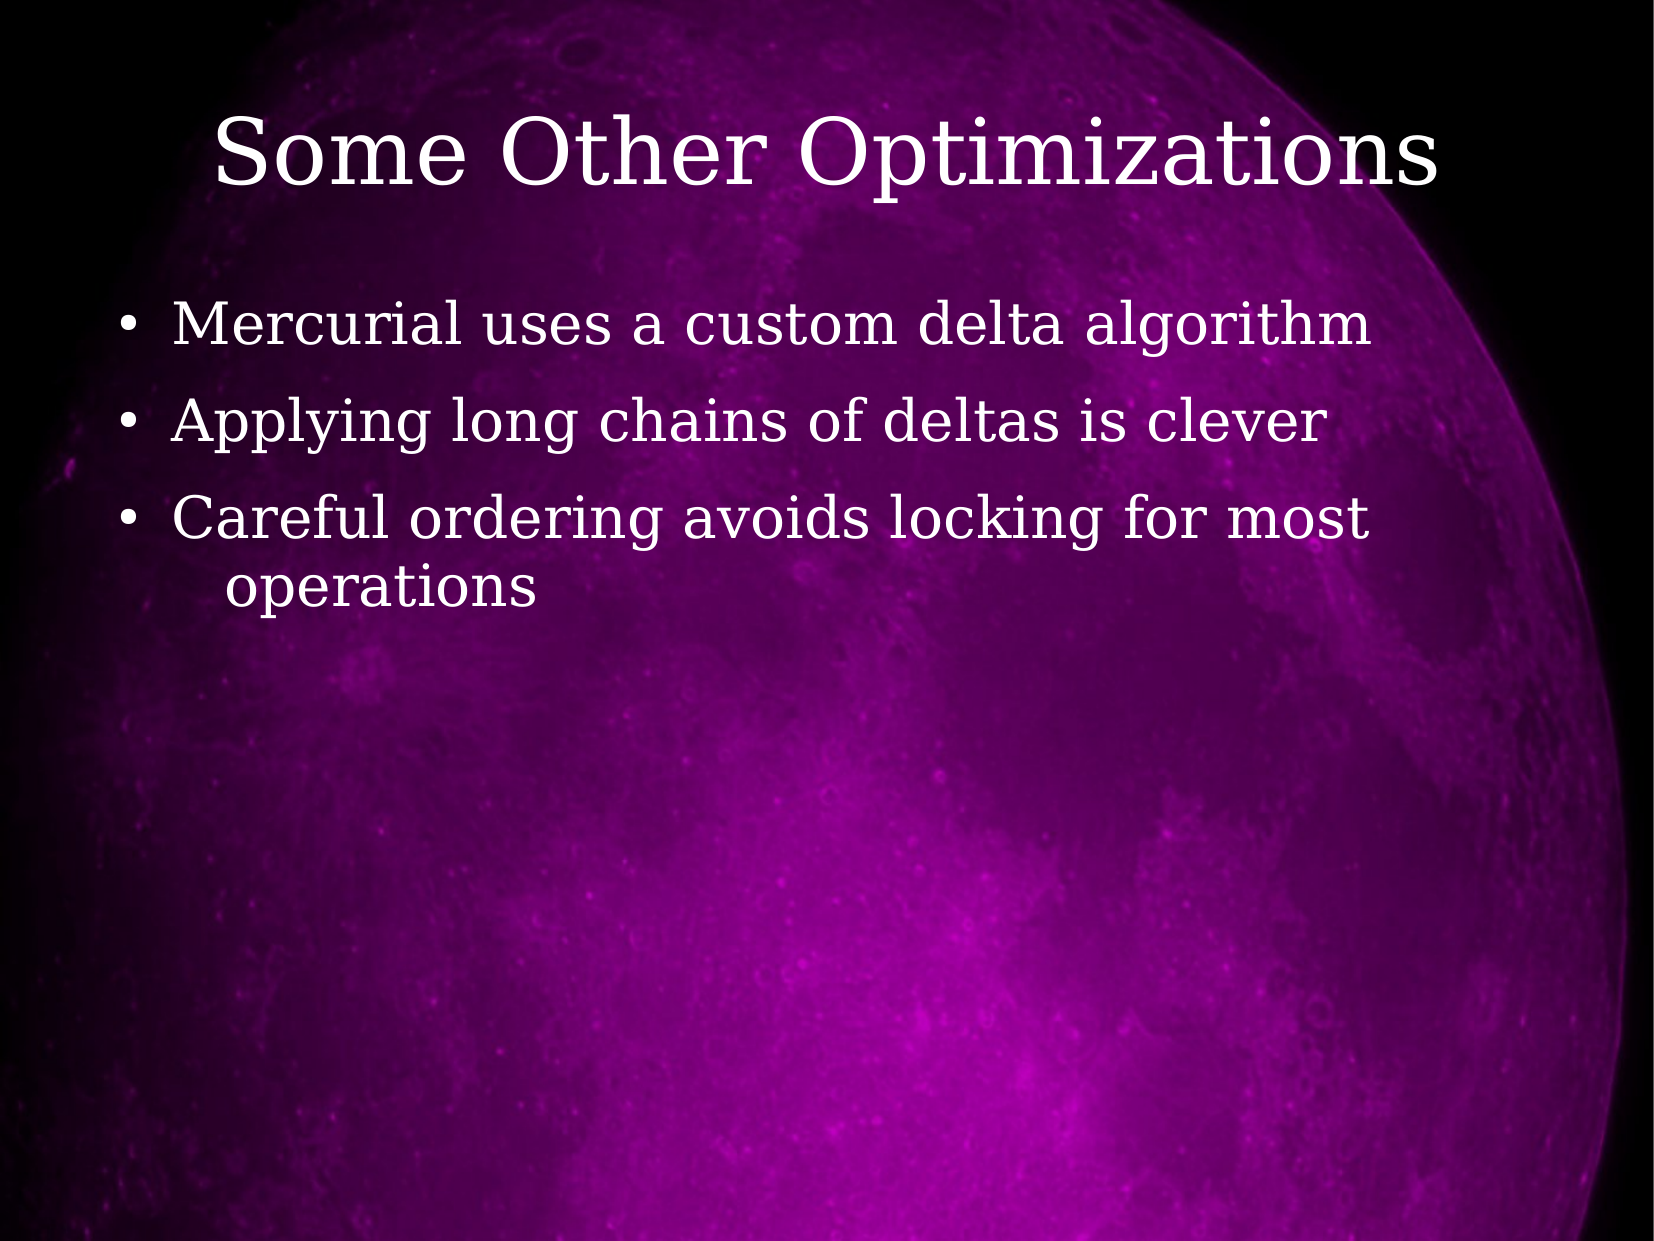

# Some Other Optimizations
Mercurial uses a custom delta algorithm
Applying long chains of deltas is clever
Careful ordering avoids locking for most operations